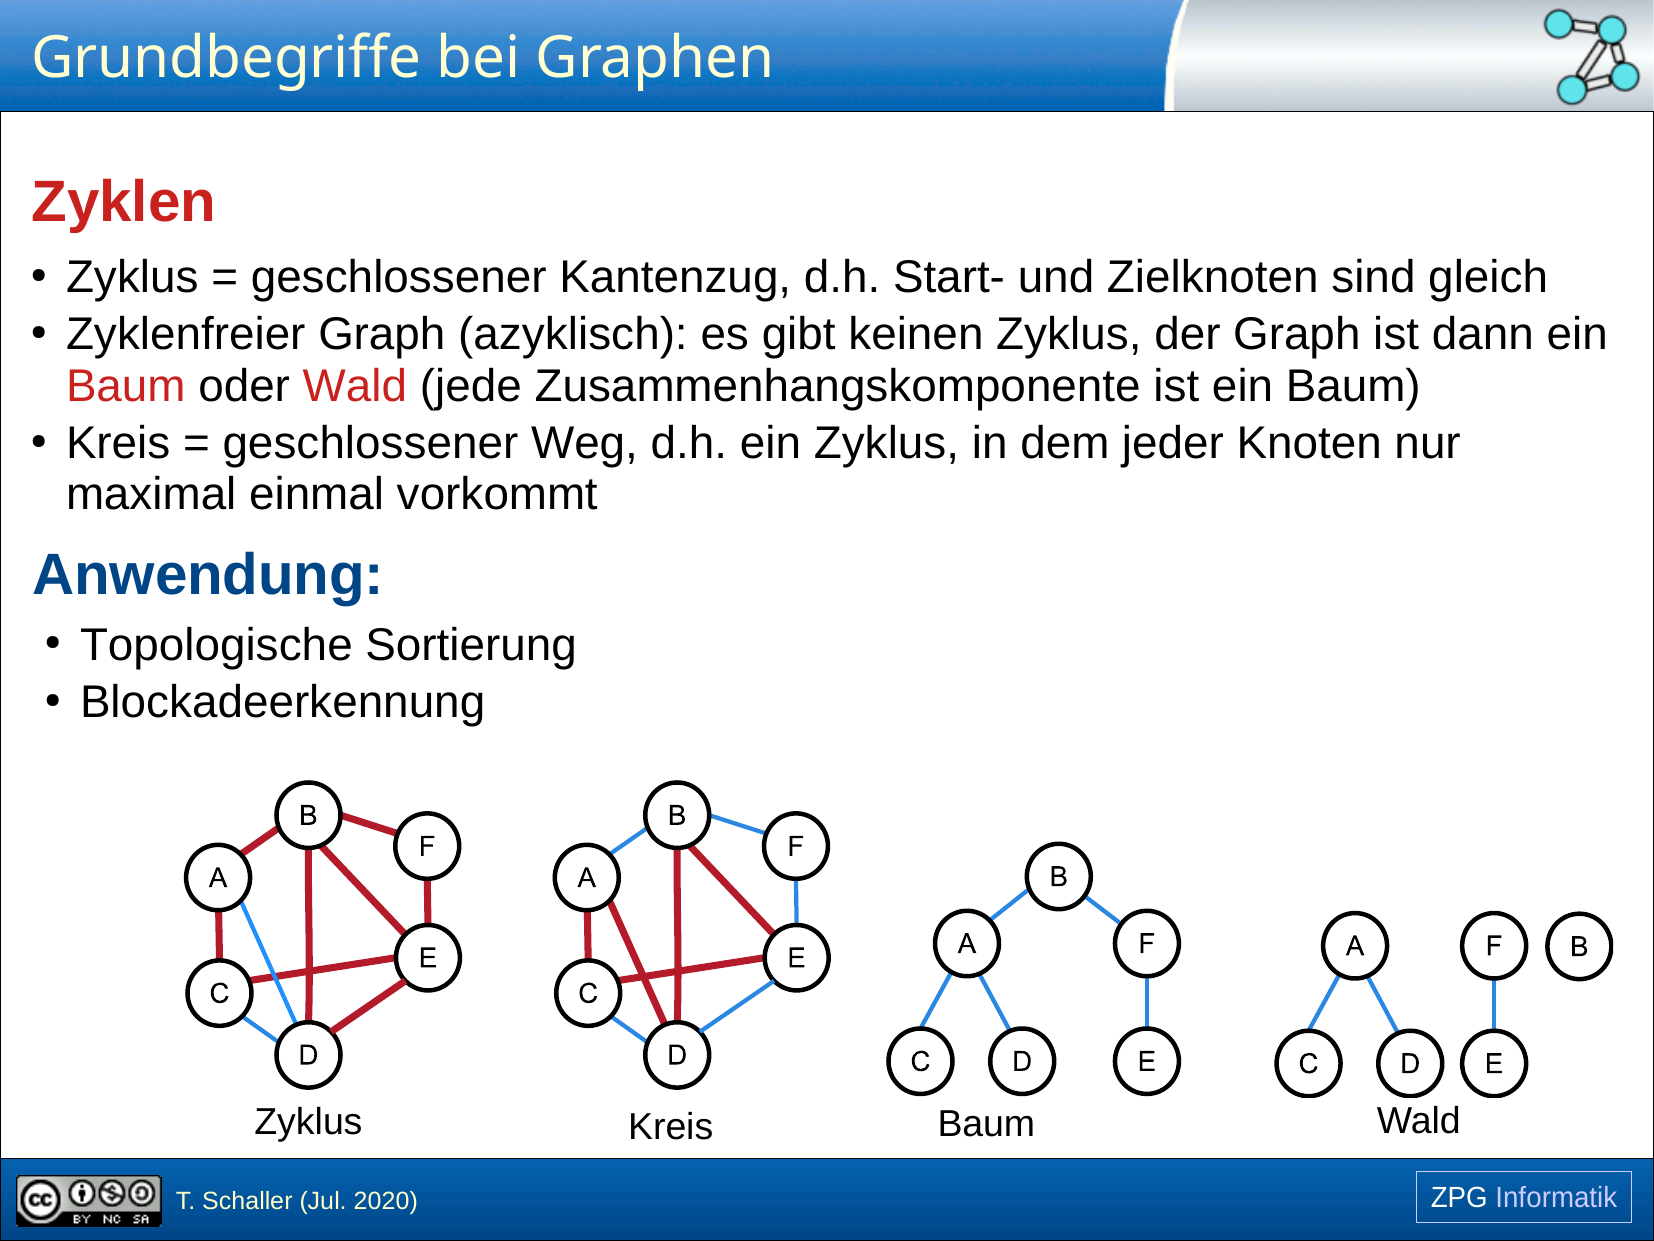

# Grundbegriffe bei Graphen
Zyklen
Zyklus = geschlossener Kantenzug, d.h. Start- und Zielknoten sind gleich
Zyklenfreier Graph (azyklisch): es gibt keinen Zyklus, der Graph ist dann ein Baum oder Wald (jede Zusammenhangskomponente ist ein Baum)
Kreis = geschlossener Weg, d.h. ein Zyklus, in dem jeder Knoten nur maximal einmal vorkommt
Anwendung:
Topologische Sortierung
Blockadeerkennung
Wald
Zyklus
Baum
Kreis
13